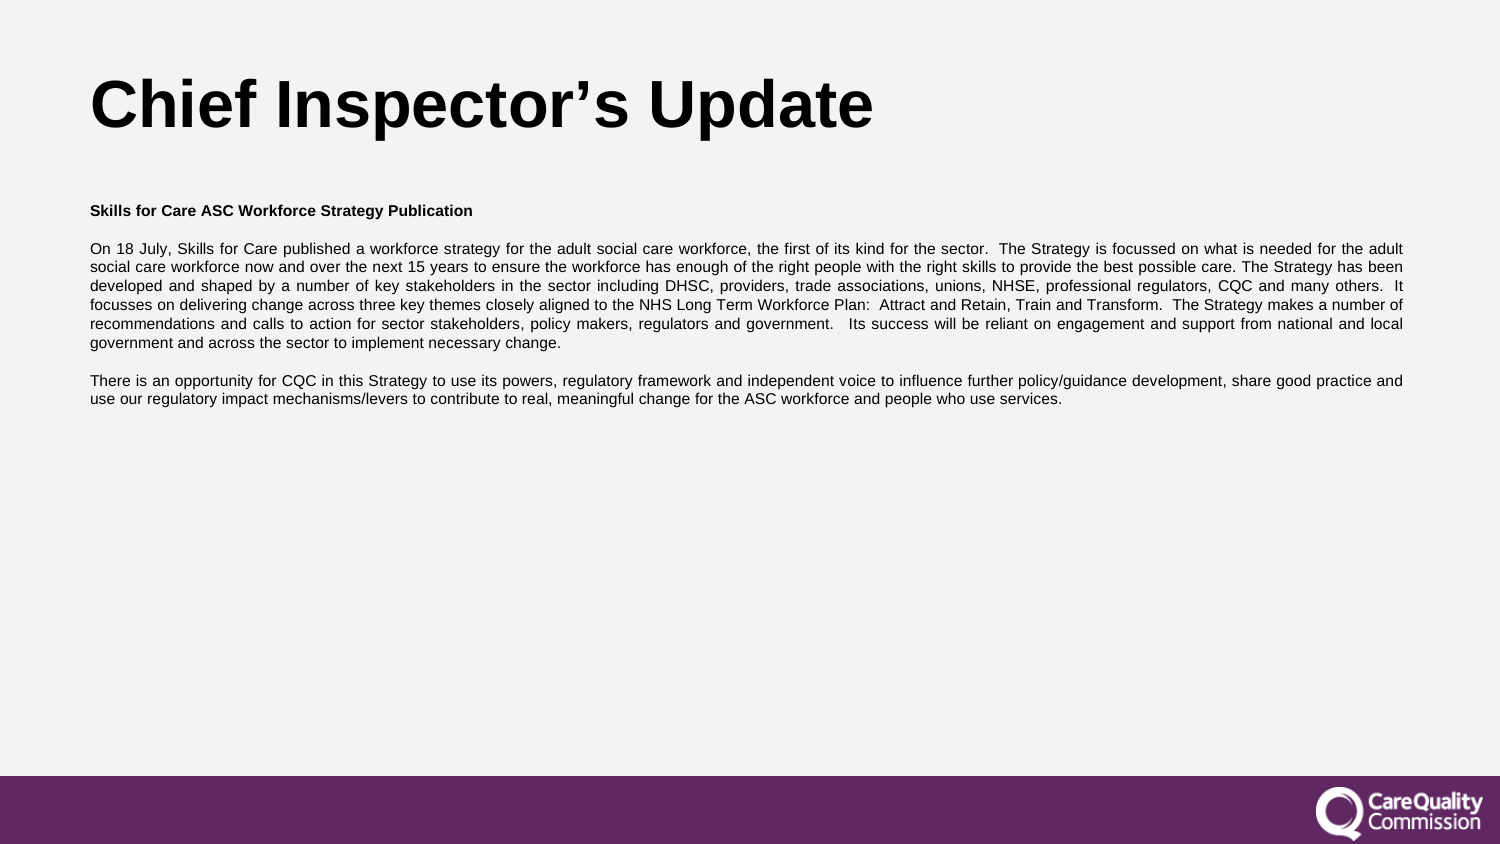

# Chief Inspector’s Update
Skills for Care ASC Workforce Strategy Publication
On 18 July, Skills for Care published a workforce strategy for the adult social care workforce, the first of its kind for the sector.  The Strategy is focussed on what is needed for the adult social care workforce now and over the next 15 years to ensure the workforce has enough of the right people with the right skills to provide the best possible care. The Strategy has been developed and shaped by a number of key stakeholders in the sector including DHSC, providers, trade associations, unions, NHSE, professional regulators, CQC and many others.  It focusses on delivering change across three key themes closely aligned to the NHS Long Term Workforce Plan:  Attract and Retain, Train and Transform.  The Strategy makes a number of recommendations and calls to action for sector stakeholders, policy makers, regulators and government.   Its success will be reliant on engagement and support from national and local government and across the sector to implement necessary change.
There is an opportunity for CQC in this Strategy to use its powers, regulatory framework and independent voice to influence further policy/guidance development, share good practice and use our regulatory impact mechanisms/levers to contribute to real, meaningful change for the ASC workforce and people who use services.